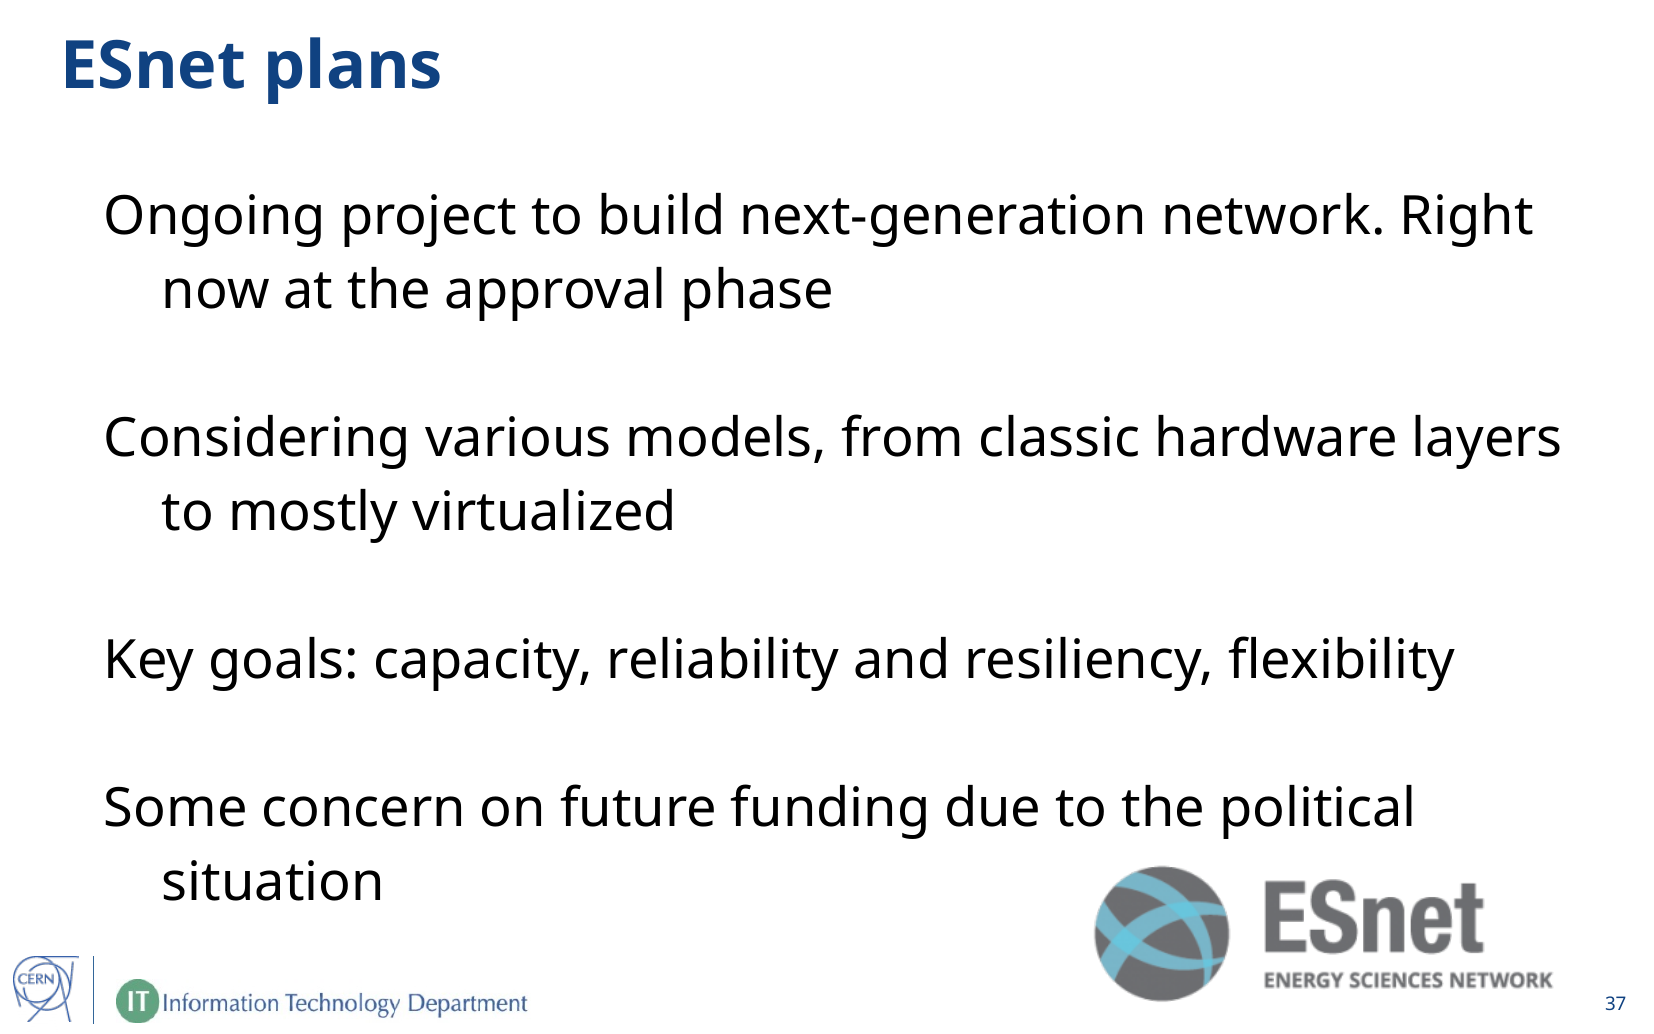

# ESnet plans
Ongoing project to build next-generation network. Right now at the approval phase
Considering various models, from classic hardware layers to mostly virtualized
Key goals: capacity, reliability and resiliency, flexibility
Some concern on future funding due to the political situation